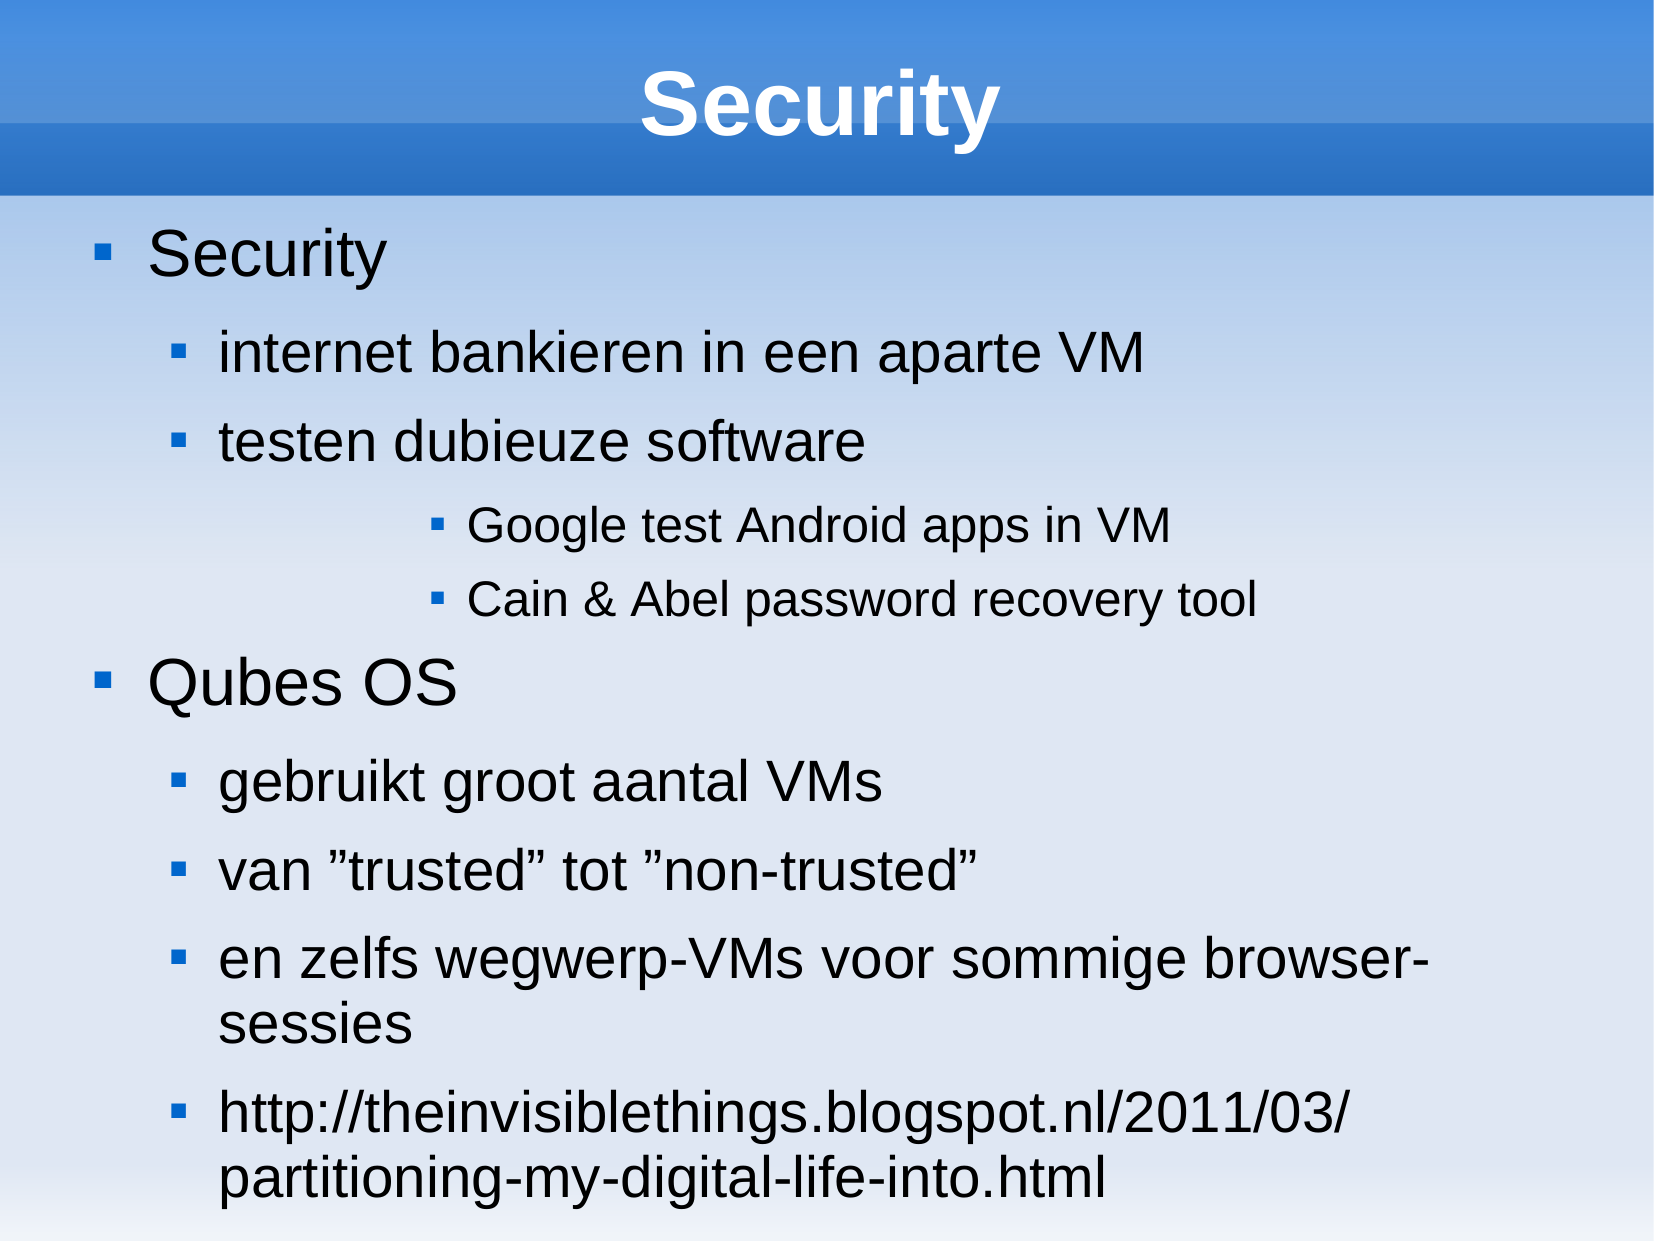

# Security
Security
internet bankieren in een aparte VM
testen dubieuze software
Google test Android apps in VM
Cain & Abel password recovery tool
Qubes OS
gebruikt groot aantal VMs
van ”trusted” tot ”non-trusted”
en zelfs wegwerp-VMs voor sommige browser-sessies
http://theinvisiblethings.blogspot.nl/2011/03/partitioning-my-digital-life-into.html